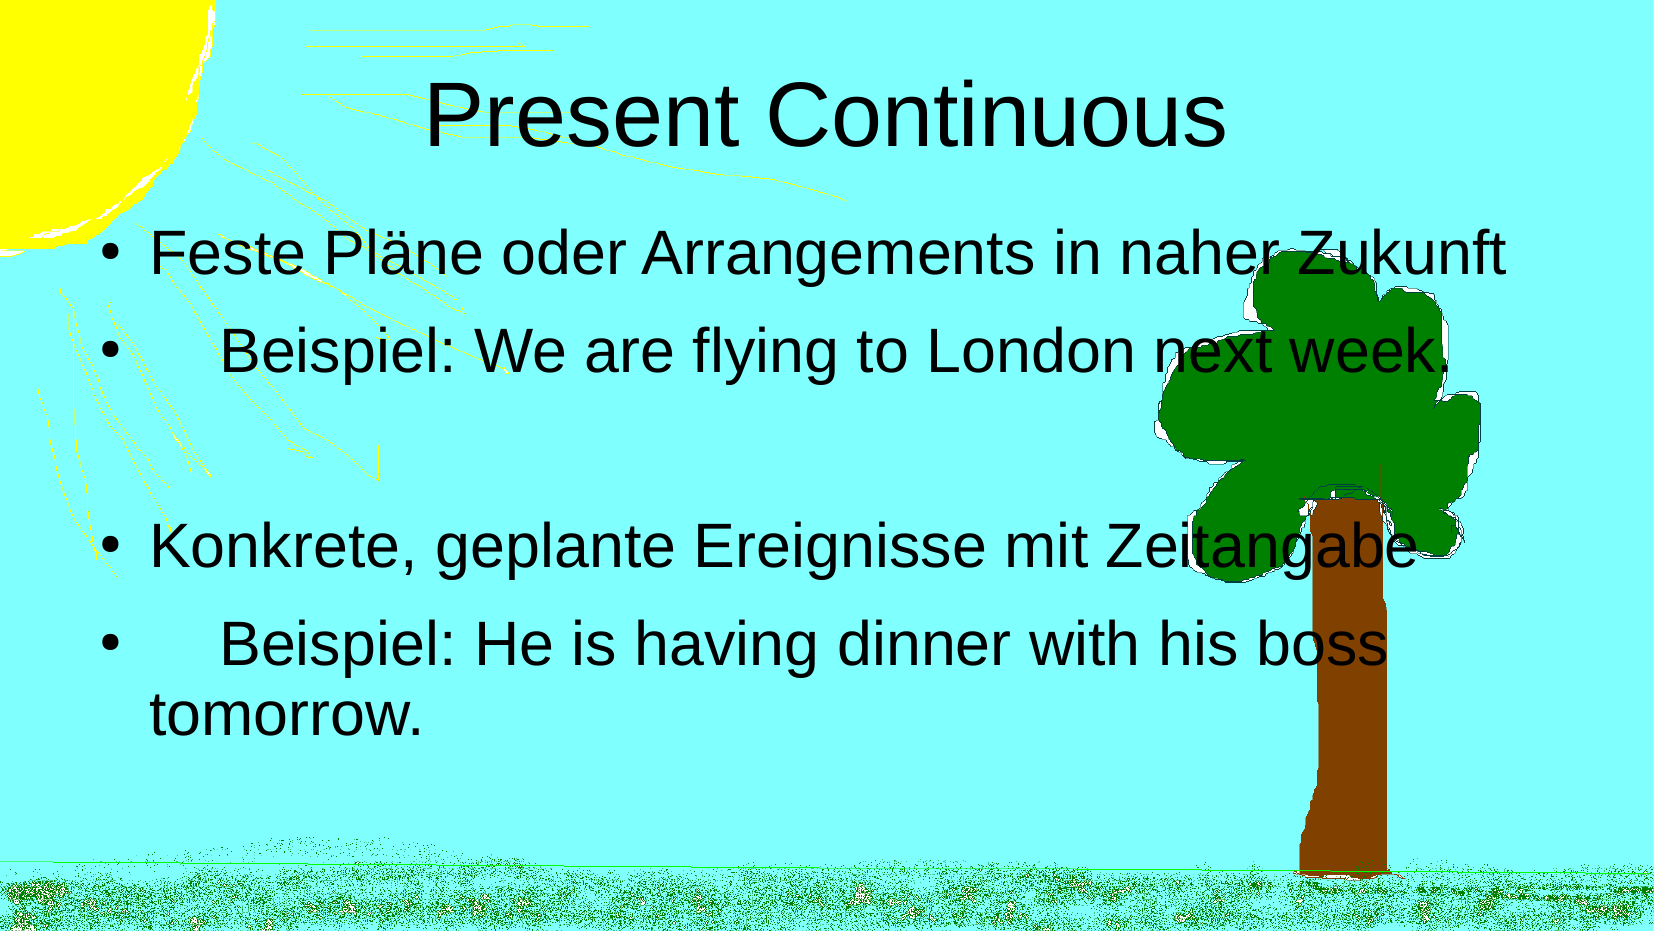

# Present Continuous
Feste Pläne oder Arrangements in naher Zukunft
 Beispiel: We are flying to London next week.
Konkrete, geplante Ereignisse mit Zeitangabe
 Beispiel: He is having dinner with his boss tomorrow.